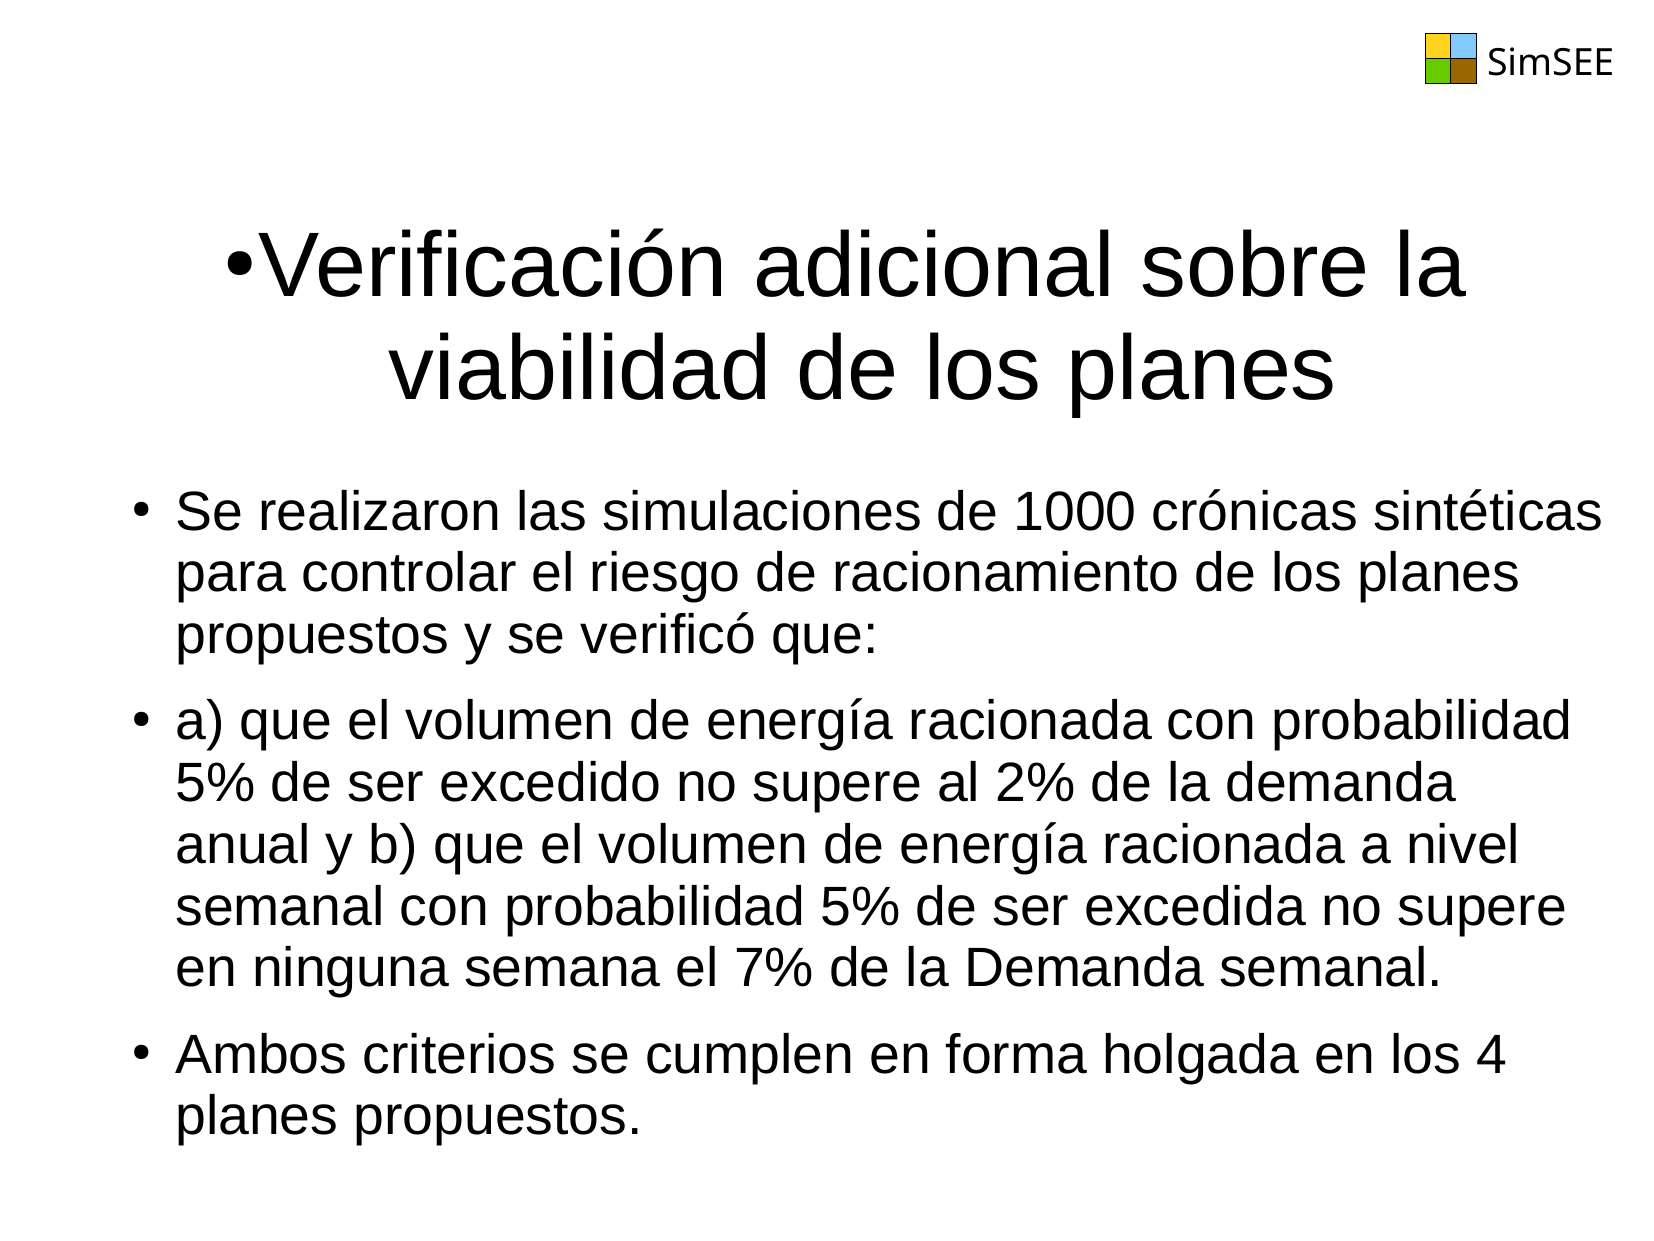

# Verificación adicional sobre la viabilidad de los planes
Se realizaron las simulaciones de 1000 crónicas sintéticas para controlar el riesgo de racionamiento de los planes propuestos y se verificó que:
a) que el volumen de energía racionada con probabilidad 5% de ser excedido no supere al 2% de la demanda anual y b) que el volumen de energía racionada a nivel semanal con probabilidad 5% de ser excedida no supere en ninguna semana el 7% de la Demanda semanal.
Ambos criterios se cumplen en forma holgada en los 4 planes propuestos.